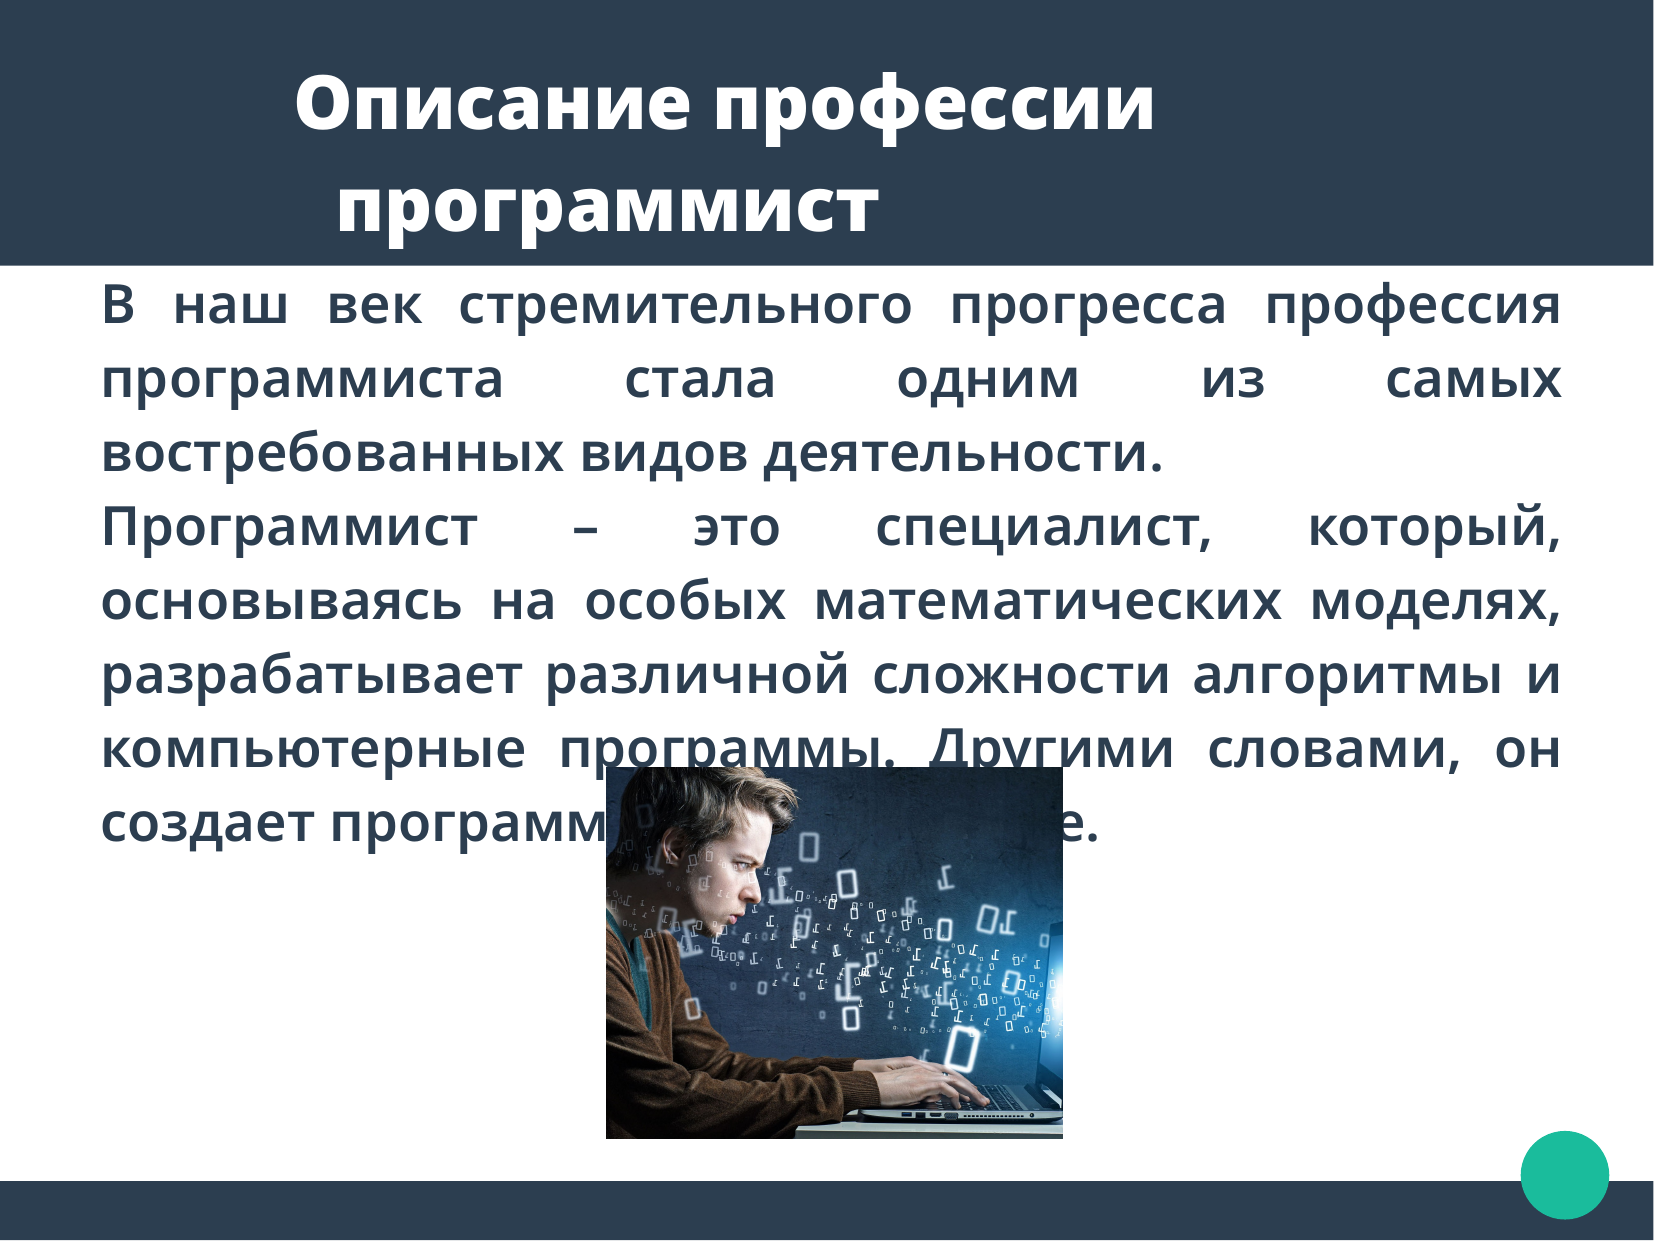

# Описание профессии программист
В наш век стремительного прогресса профессия программиста стала одним из самых востребованных видов деятельности.
Программист – это специалист, который, основываясь на особых математических моделях, разрабатывает различной сложности алгоритмы и компьютерные программы. Другими словами, он создает программное обеспечение.